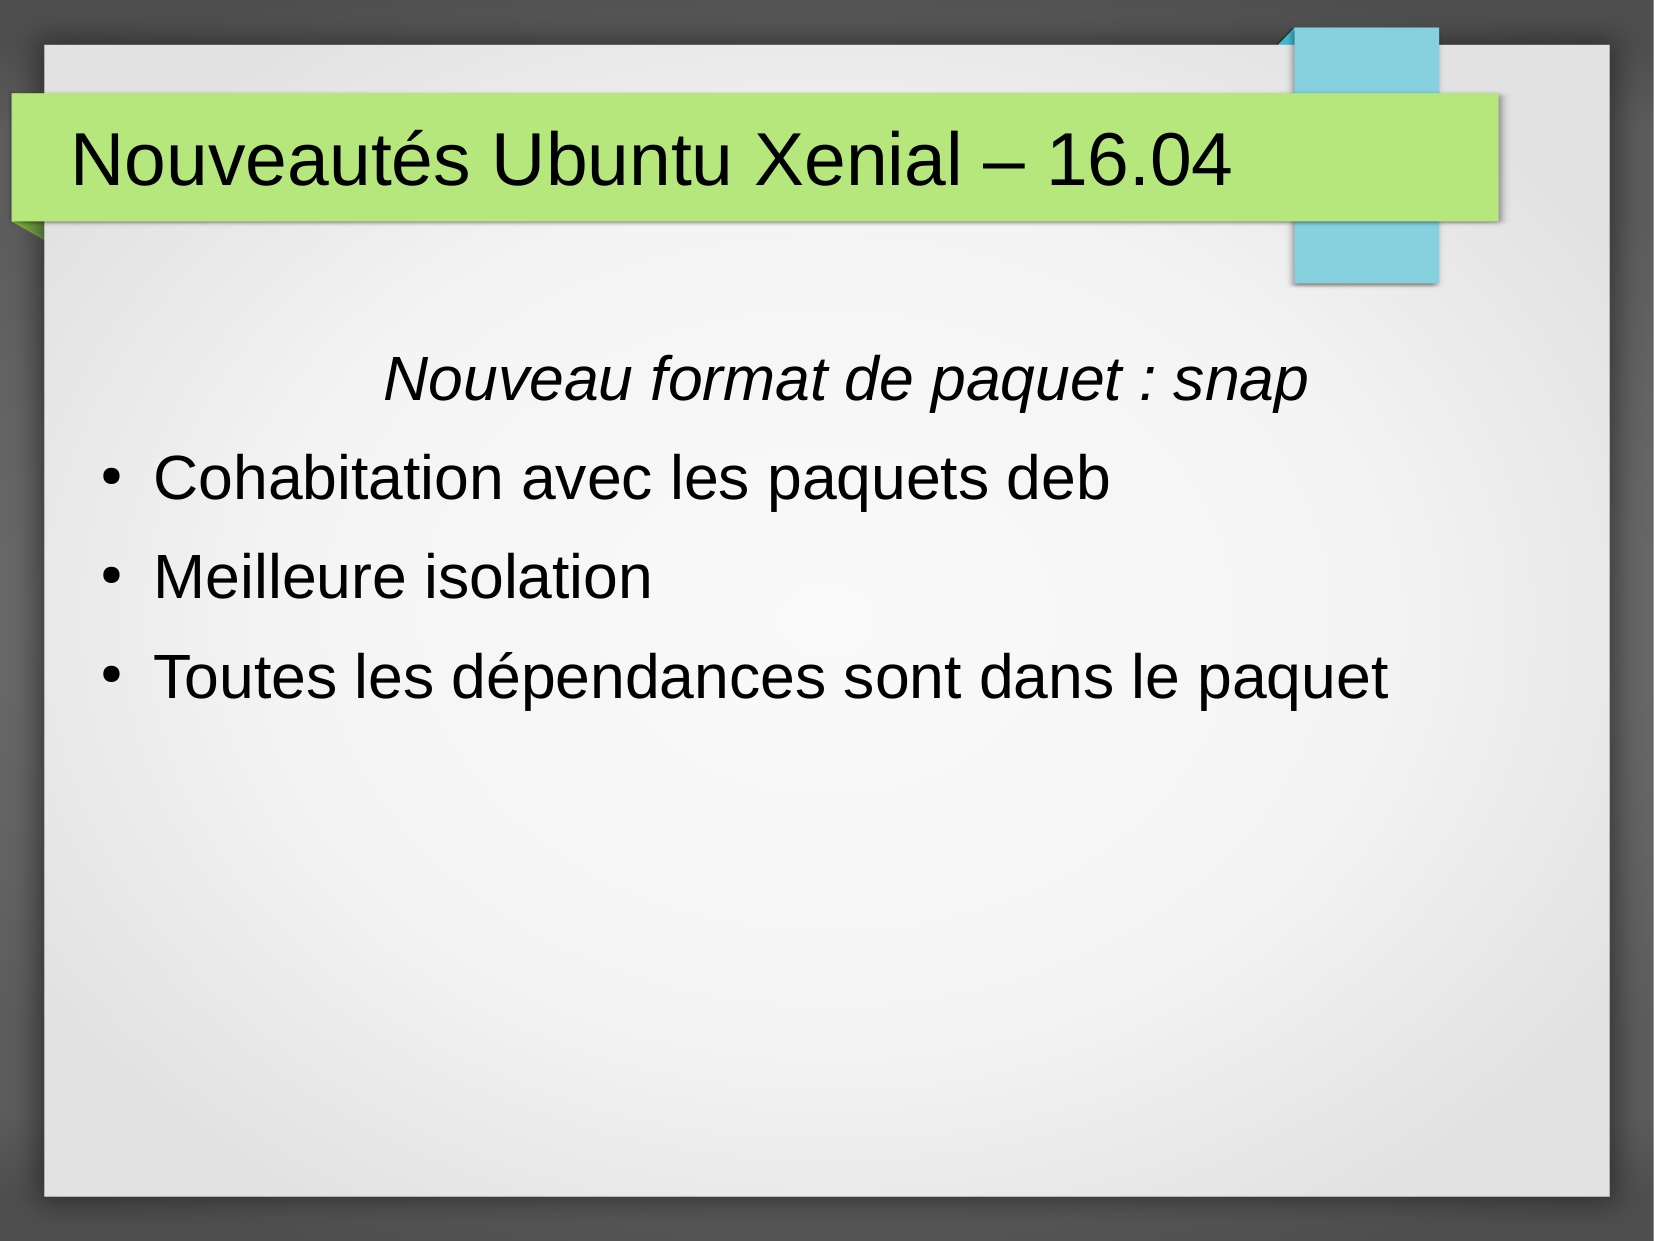

Nouveautés Ubuntu Xenial – 16.04
# Nouveau format de paquet : snap
Cohabitation avec les paquets deb
Meilleure isolation
Toutes les dépendances sont dans le paquet